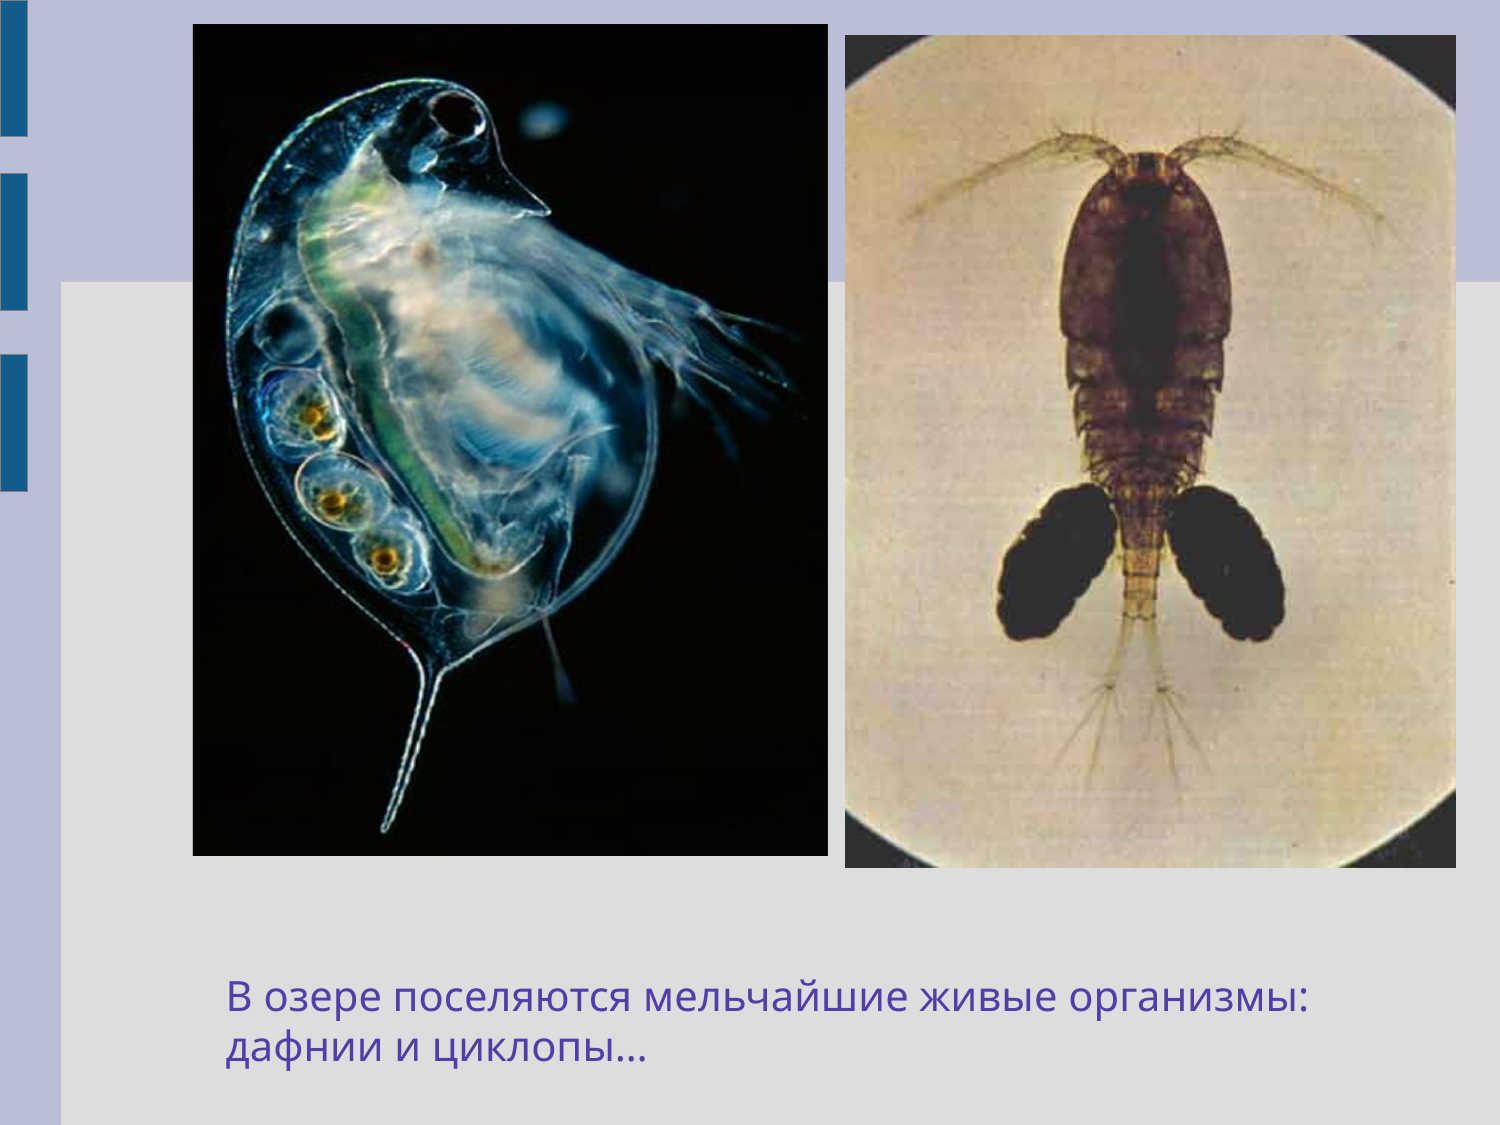

В озере поселяются мельчайшие живые организмы: дафнии и циклопы…